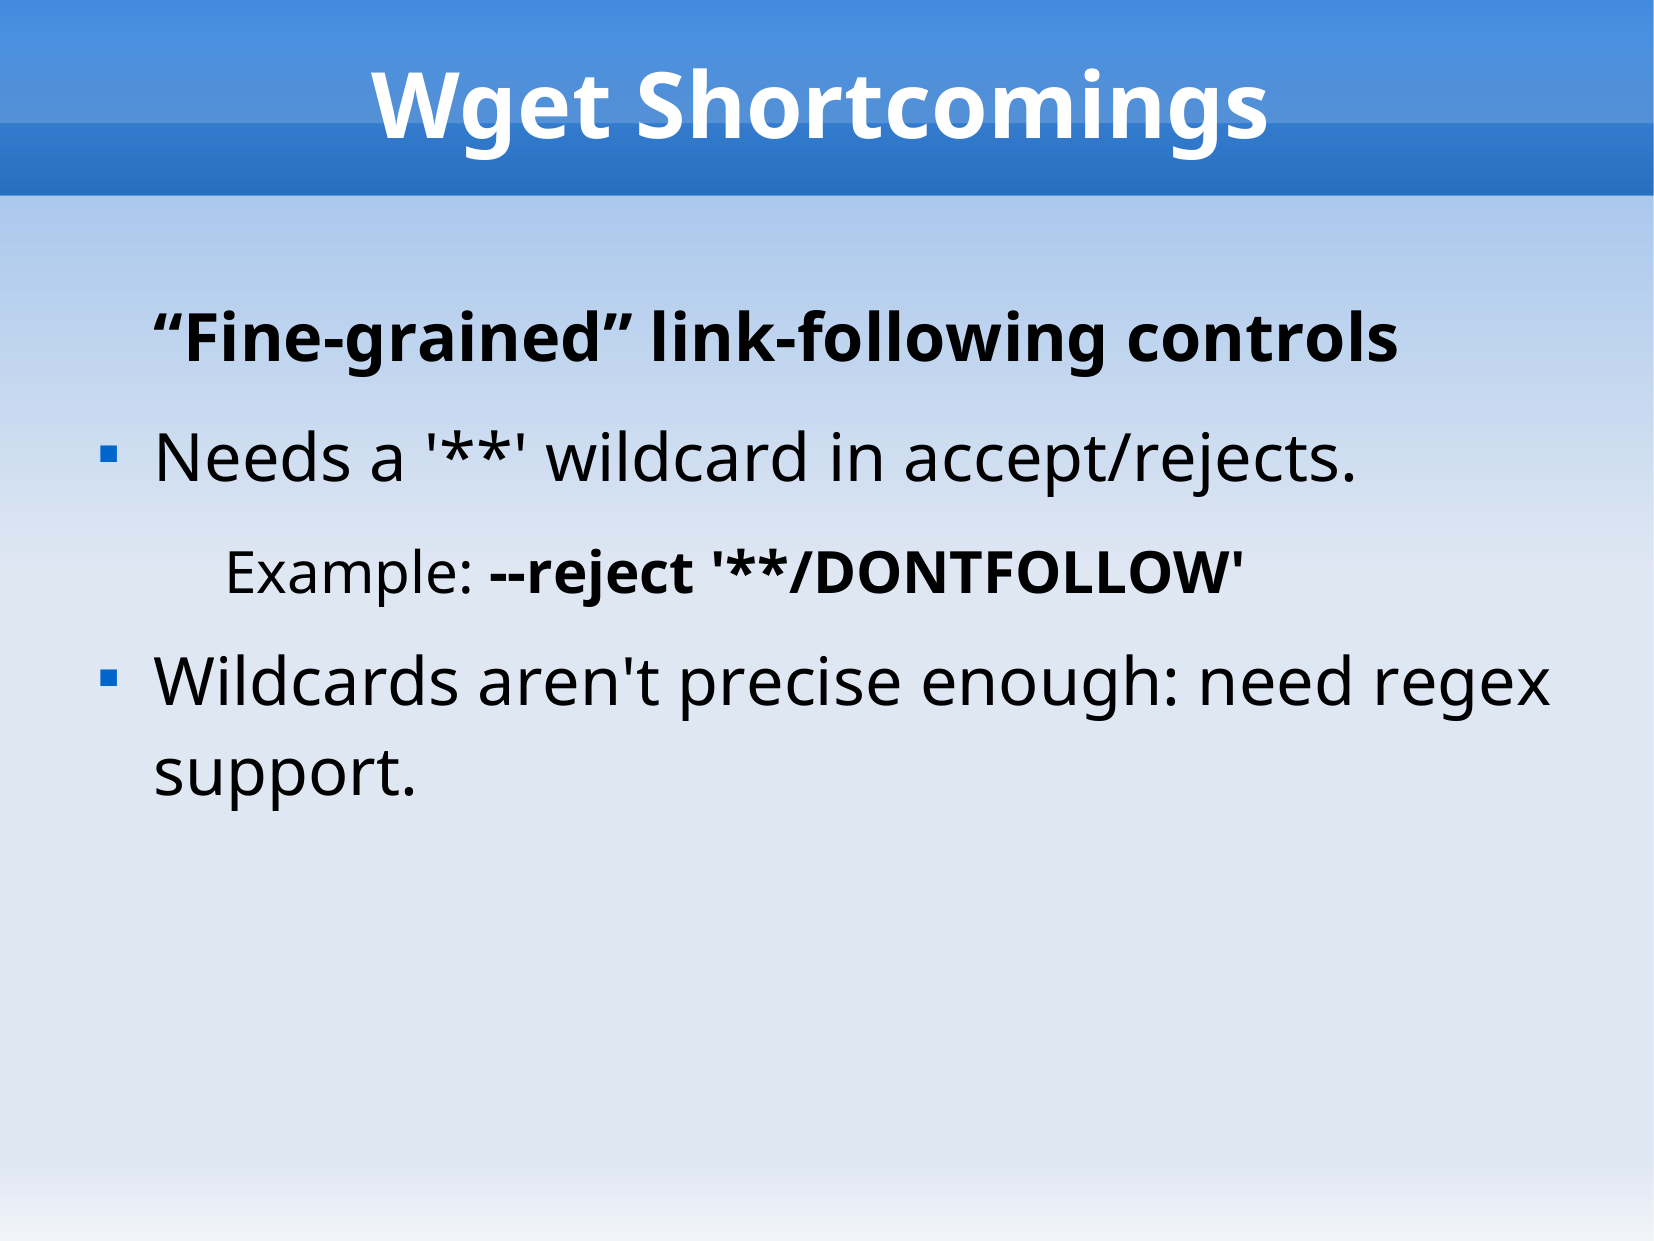

# Wget Shortcomings
“Fine-grained” link-following controls
Needs a '**' wildcard in accept/rejects.
Example: --reject '**/DONTFOLLOW'
Wildcards aren't precise enough: need regex support.